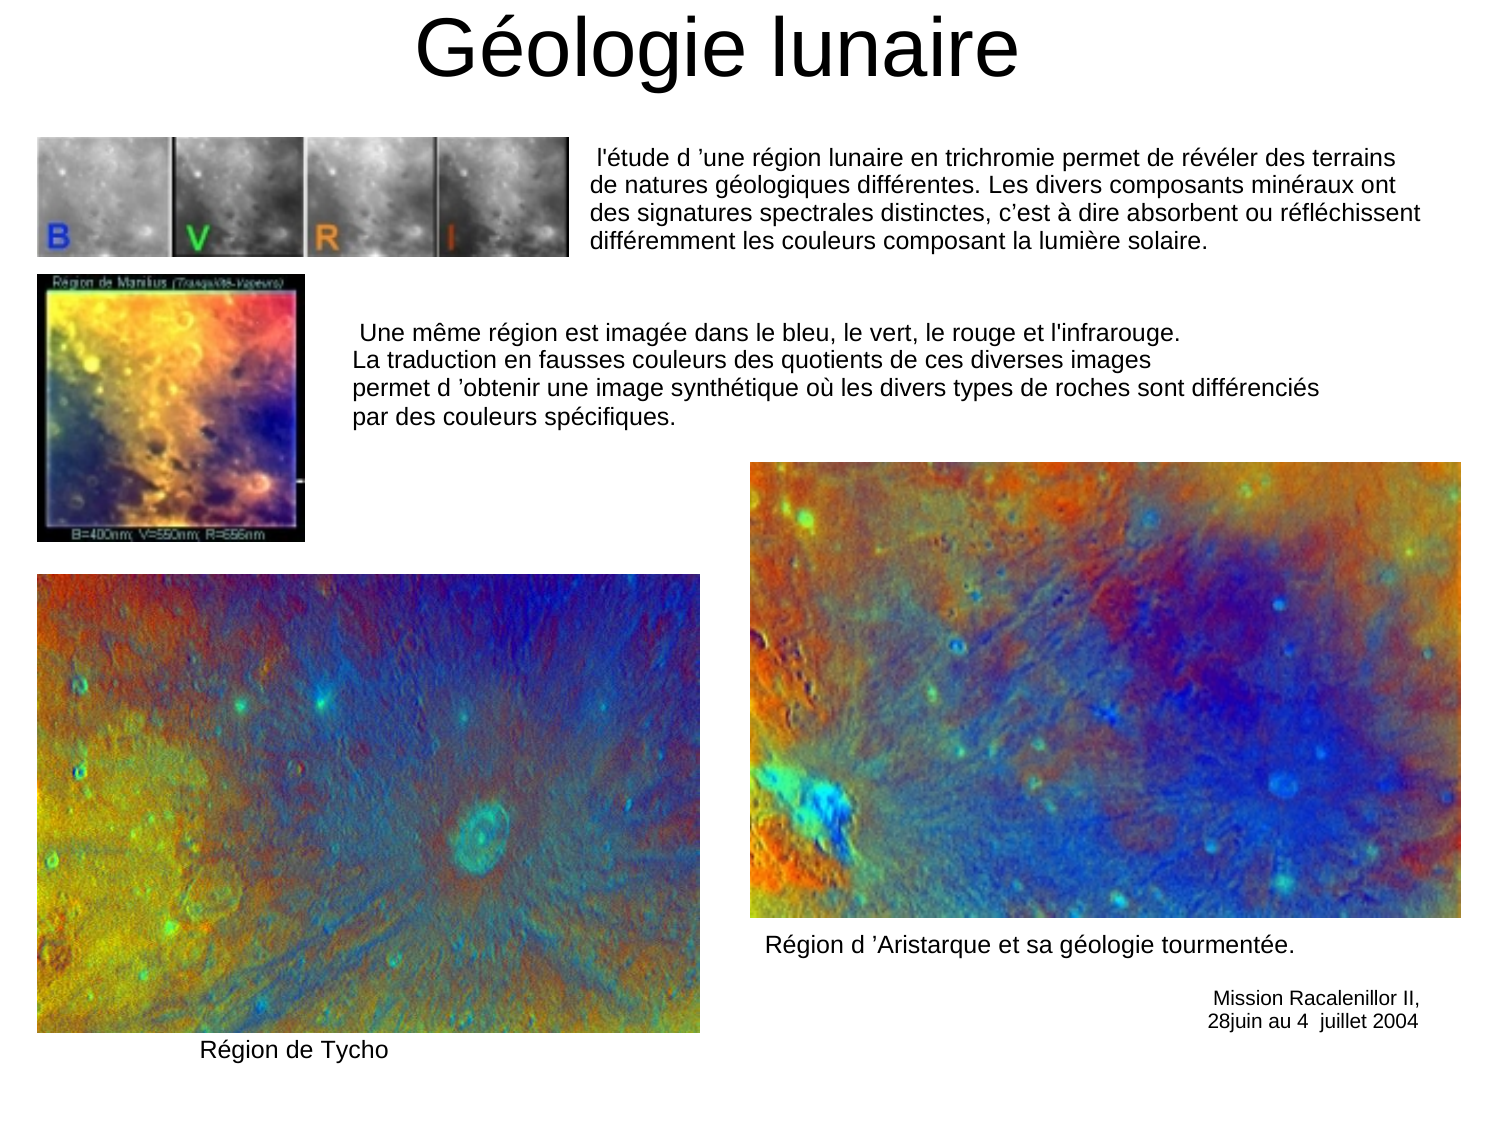

Géologie lunaire
 l'étude d ’une région lunaire en trichromie permet de révéler des terrains
de natures géologiques différentes. Les divers composants minéraux ont
des signatures spectrales distinctes, c’est à dire absorbent ou réfléchissent
différemment les couleurs composant la lumière solaire.
 Une même région est imagée dans le bleu, le vert, le rouge et l'infrarouge.
La traduction en fausses couleurs des quotients de ces diverses images
permet d ’obtenir une image synthétique où les divers types de roches sont différenciés
par des couleurs spécifiques.
Région d ’Aristarque et sa géologie tourmentée.
 Mission Racalenillor II,
 28juin au 4 juillet 2004
Région de Tycho